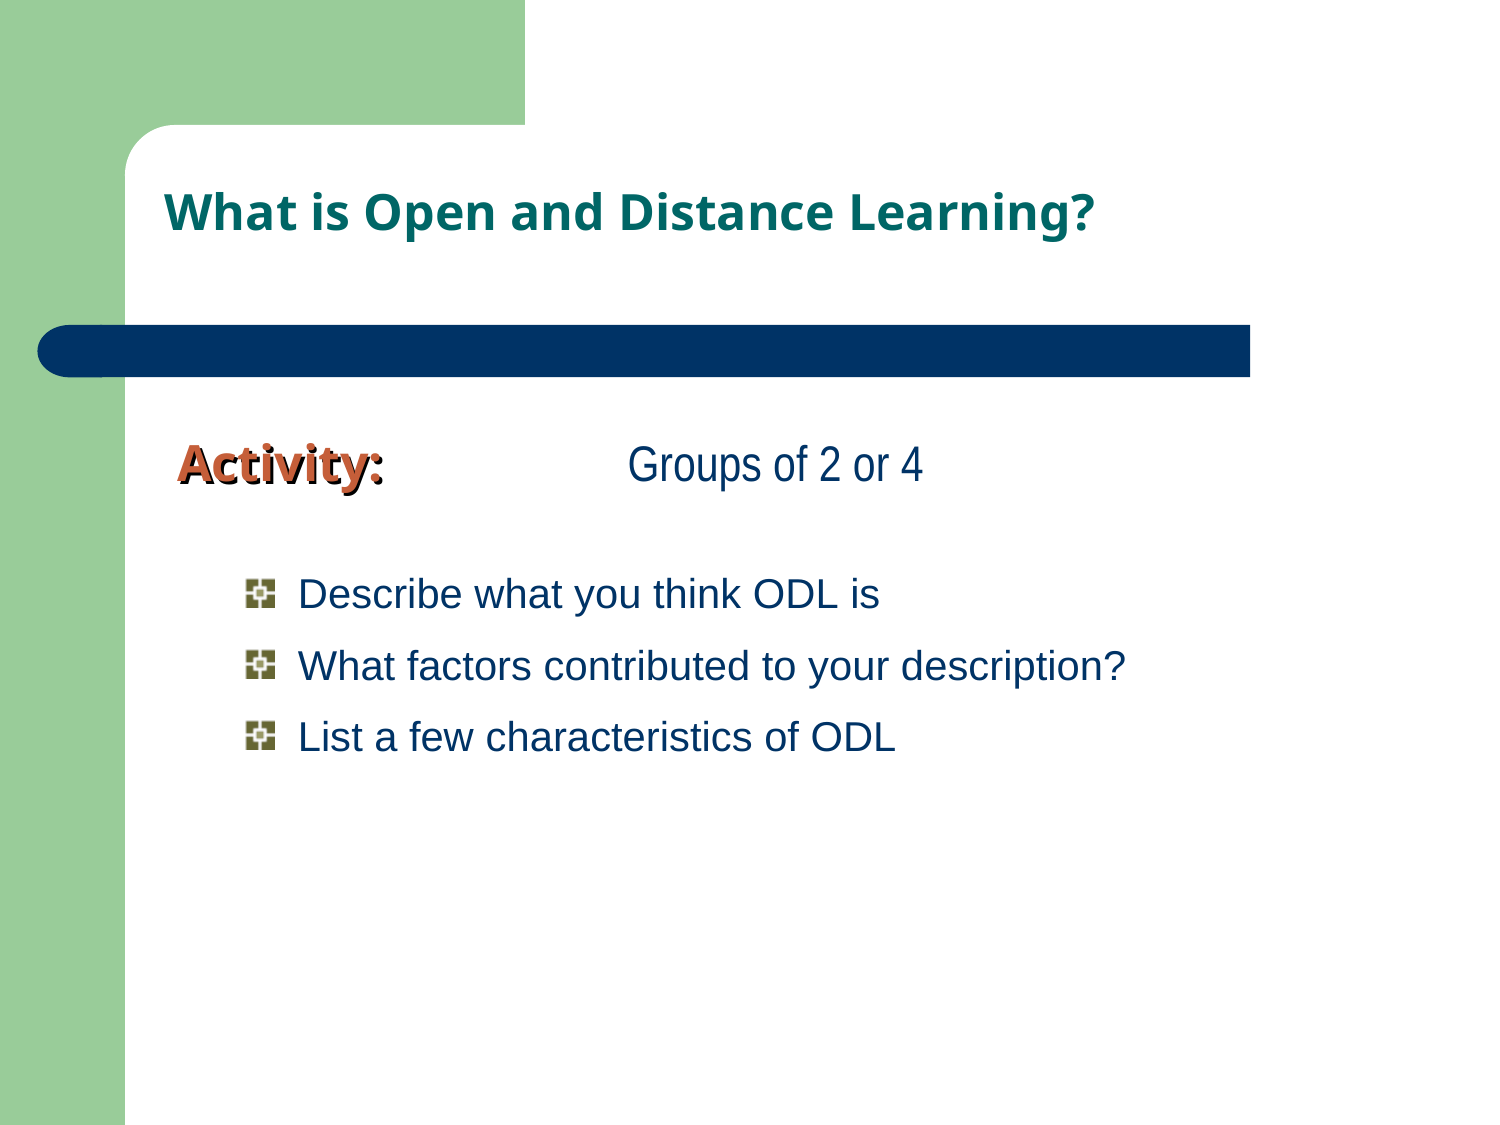

# What is Open and Distance Learning?
Activity:		Groups of 2 or 4
 Describe what you think ODL is
 What factors contributed to your description?
 List a few characteristics of ODL